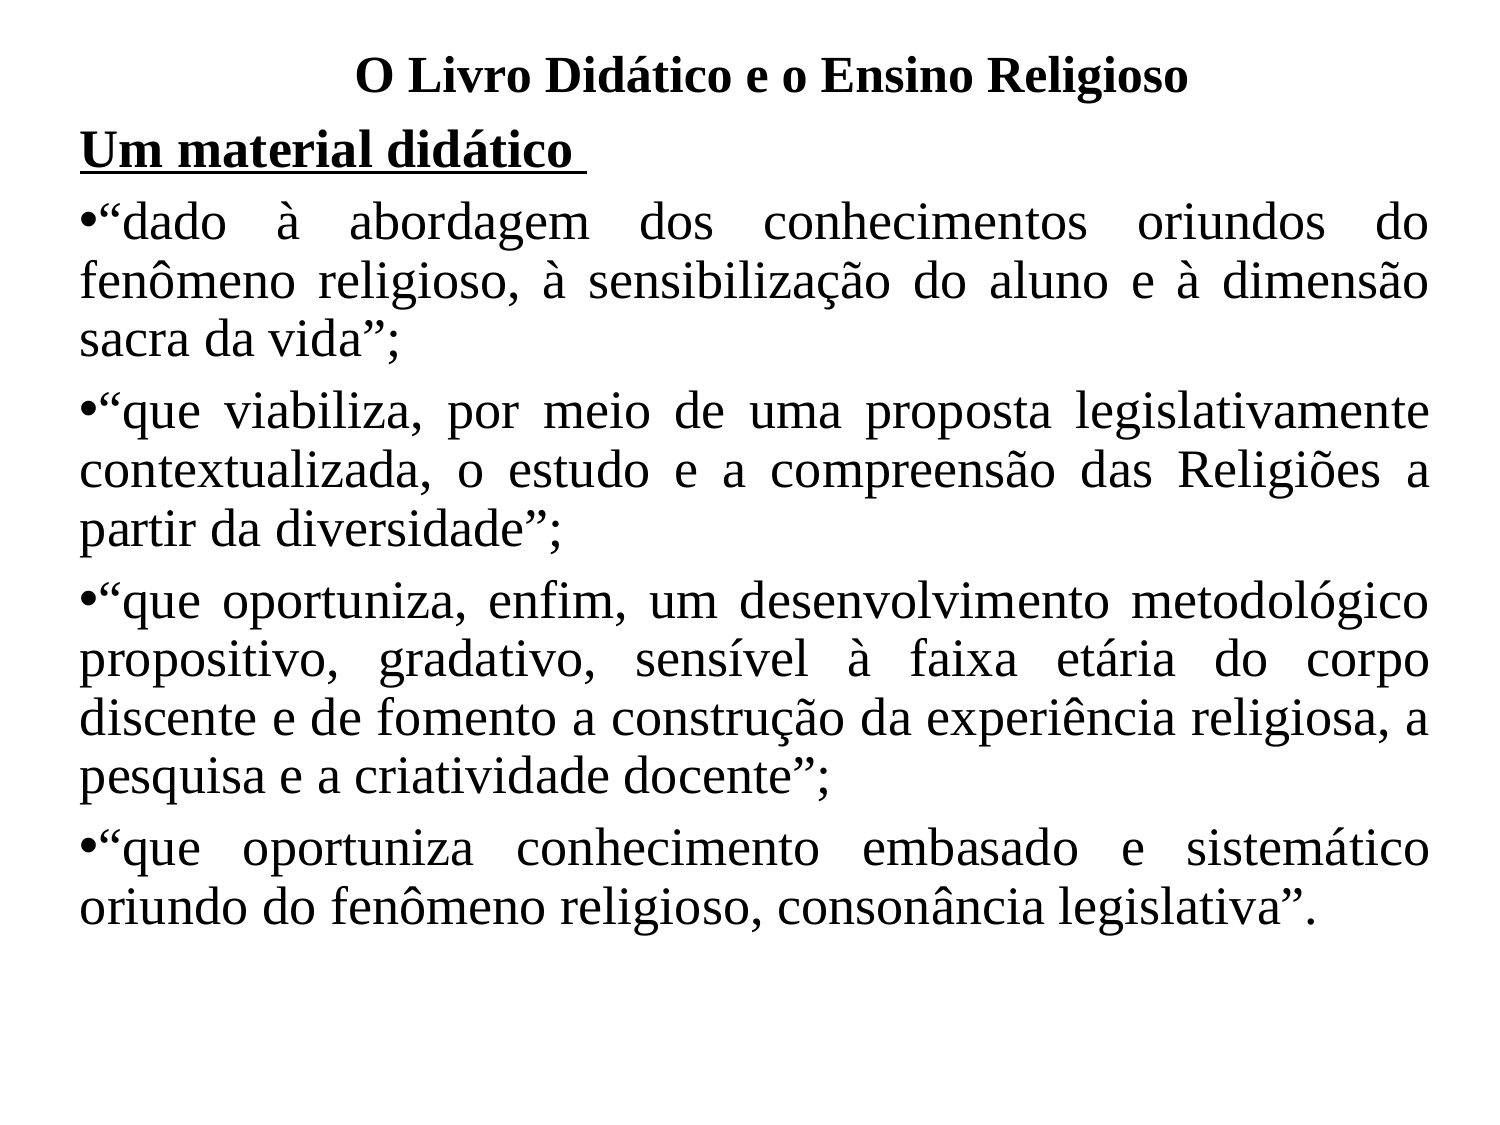

# O Livro Didático e o Ensino Religioso
Um material didático
“dado à abordagem dos conhecimentos oriundos do fenômeno religioso, à sensibilização do aluno e à dimensão sacra da vida”;
“que viabiliza, por meio de uma proposta legislativamente contextualizada, o estudo e a compreensão das Religiões a partir da diversidade”;
“que oportuniza, enfim, um desenvolvimento metodológico propositivo, gradativo, sensível à faixa etária do corpo discente e de fomento a construção da experiência religiosa, a pesquisa e a criatividade docente”;
“que oportuniza conhecimento embasado e sistemático oriundo do fenômeno religioso, consonância legislativa”.